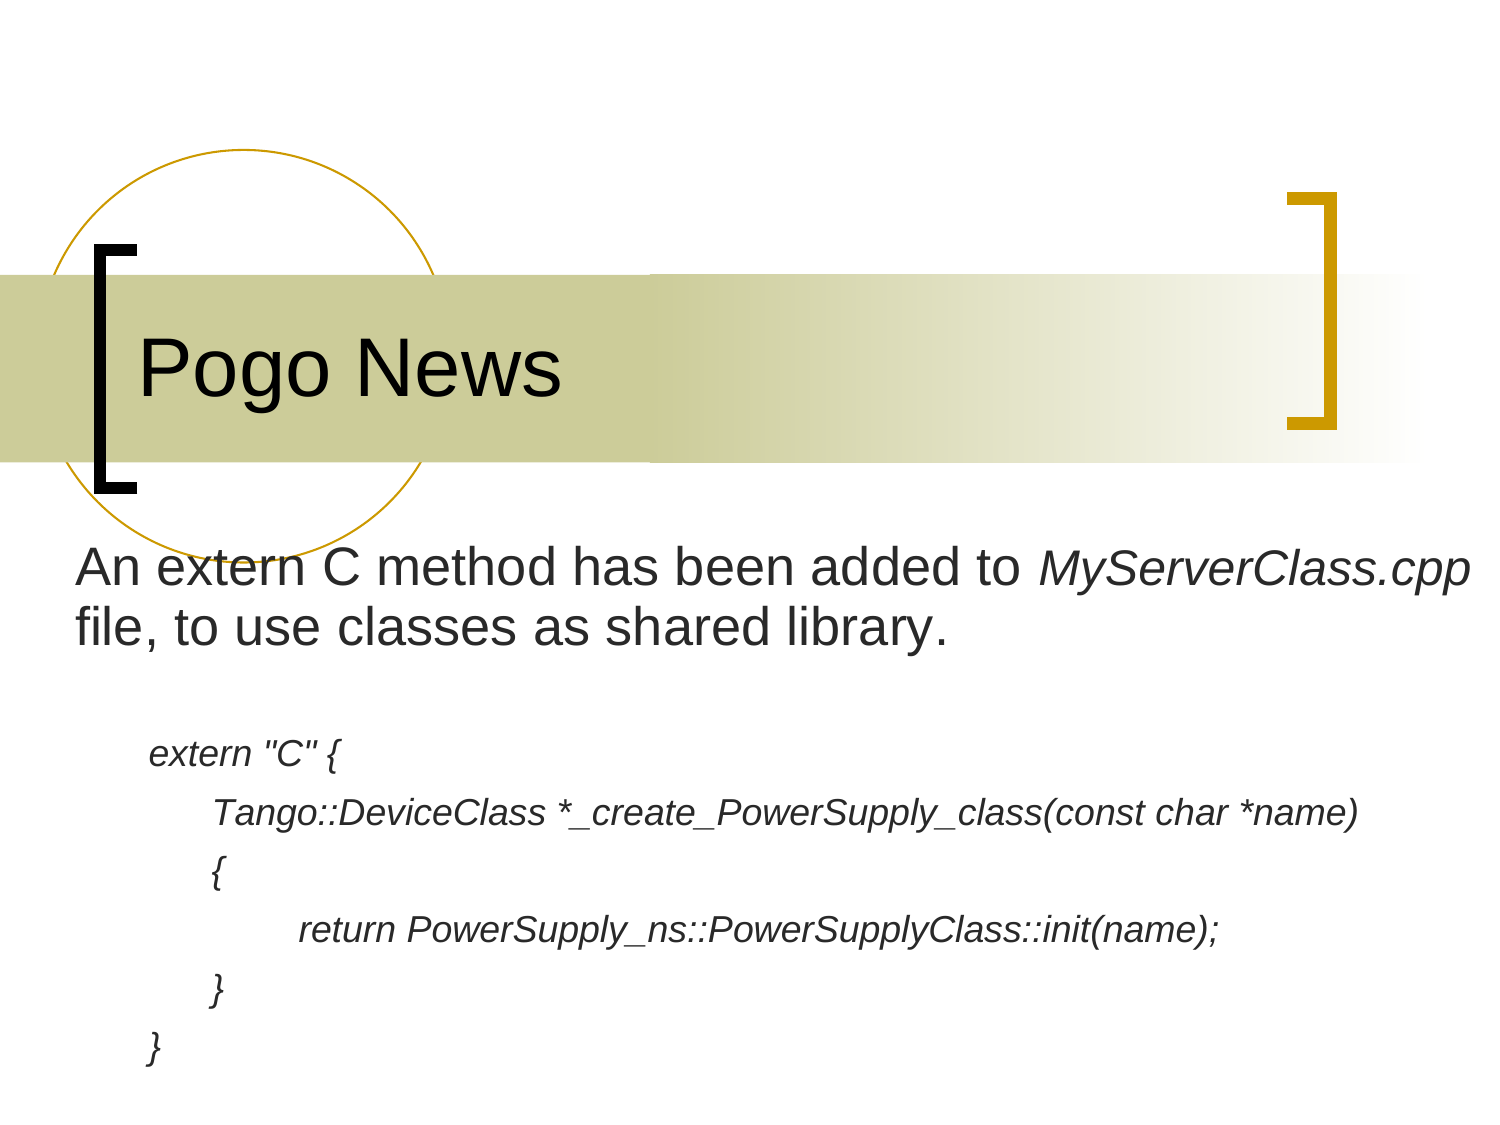

# Pogo News
An extern C method has been added to MyServerClass.cpp file, to use classes as shared library.
extern "C" {
 Tango::DeviceClass *_create_PowerSupply_class(const char *name)
 {
	return PowerSupply_ns::PowerSupplyClass::init(name);
 }
}